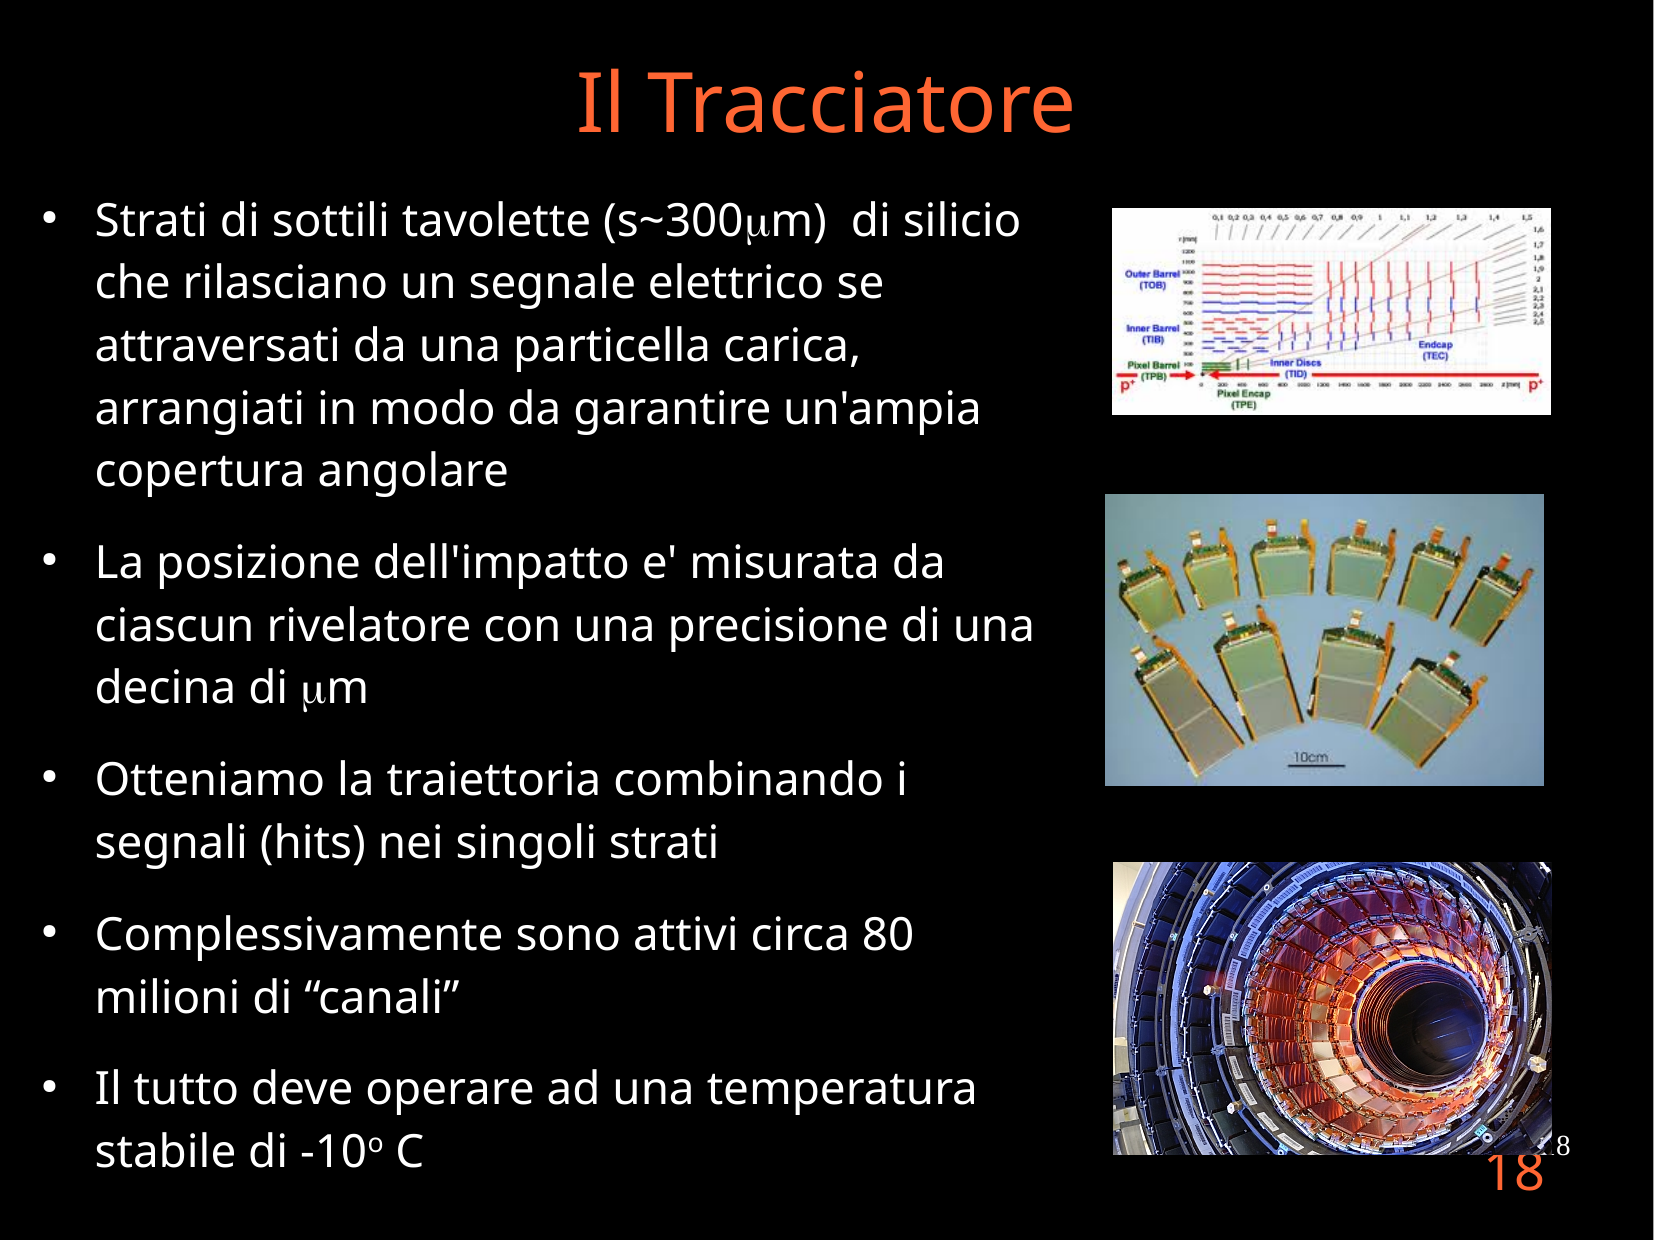

# Il Tracciatore
Strati di sottili tavolette (s~300mm) di silicio che rilasciano un segnale elettrico se attraversati da una particella carica, arrangiati in modo da garantire un'ampia copertura angolare
La posizione dell'impatto e' misurata da ciascun rivelatore con una precisione di una decina di mm
Otteniamo la traiettoria combinando i segnali (hits) nei singoli strati
Complessivamente sono attivi circa 80 milioni di “canali”
Il tutto deve operare ad una temperatura stabile di -10o C
18